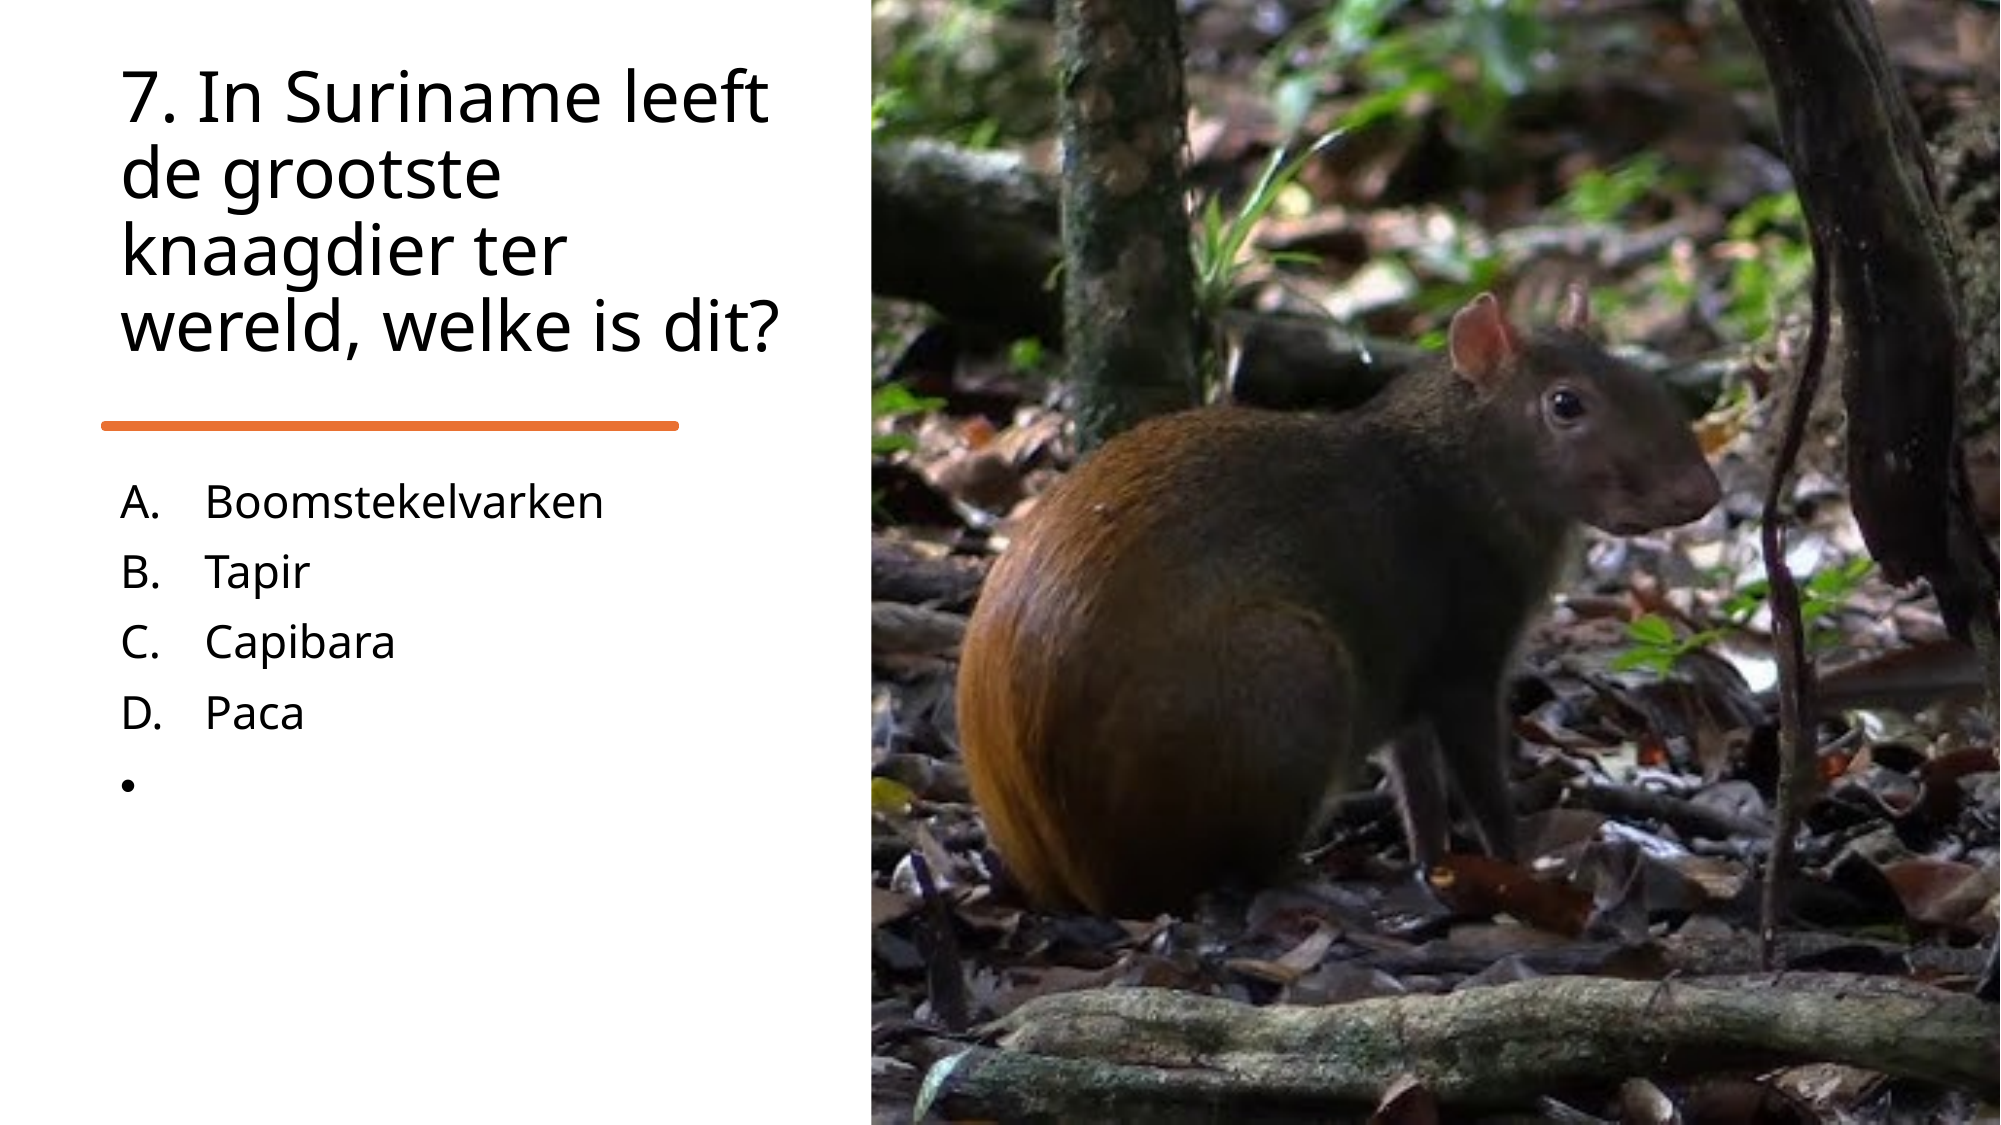

# 7. In Suriname leeft de grootste knaagdier ter wereld, welke is dit?
Boomstekelvarken
Tapir
Capibara
Paca